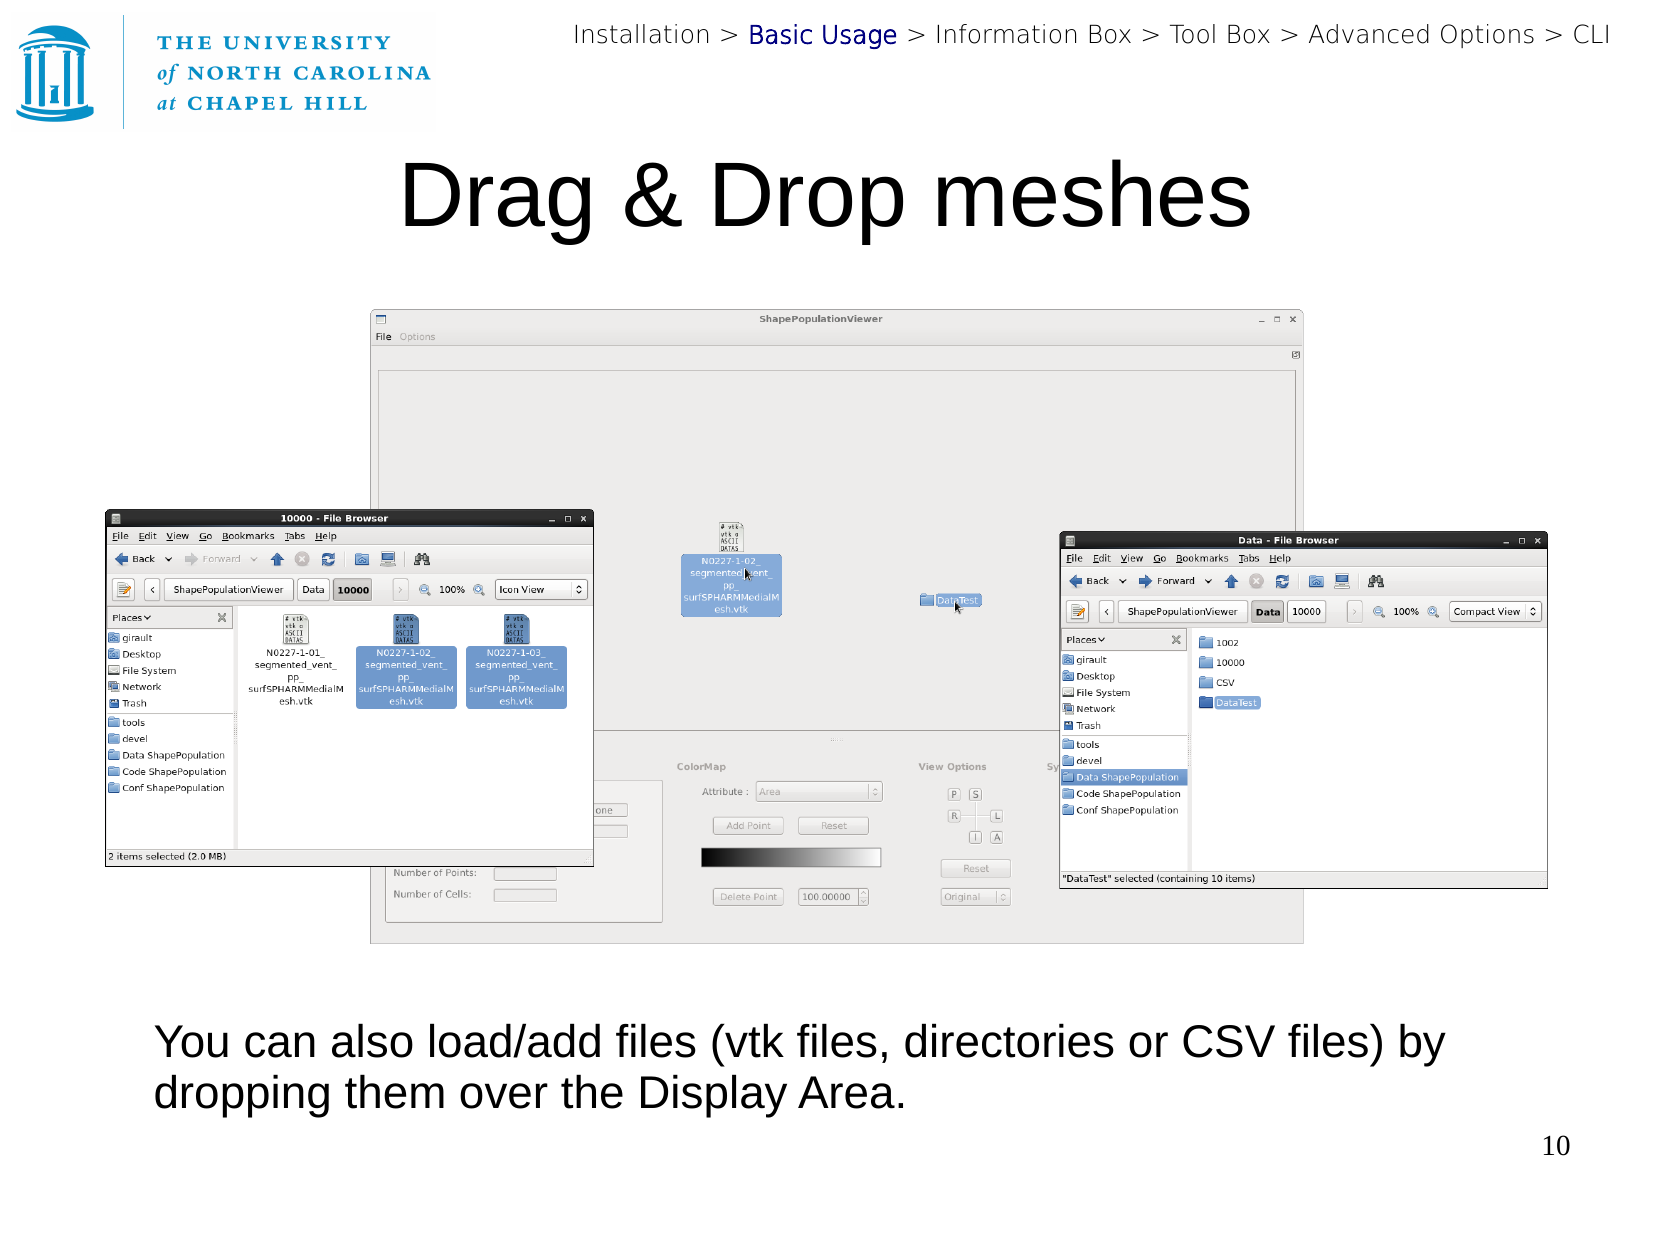

Installation > Basic Usage > Information Box > Tool Box > Advanced Options > CLI
# Drag & Drop meshes
You can also load/add files (vtk files, directories or CSV files) by dropping them over the Display Area.
10